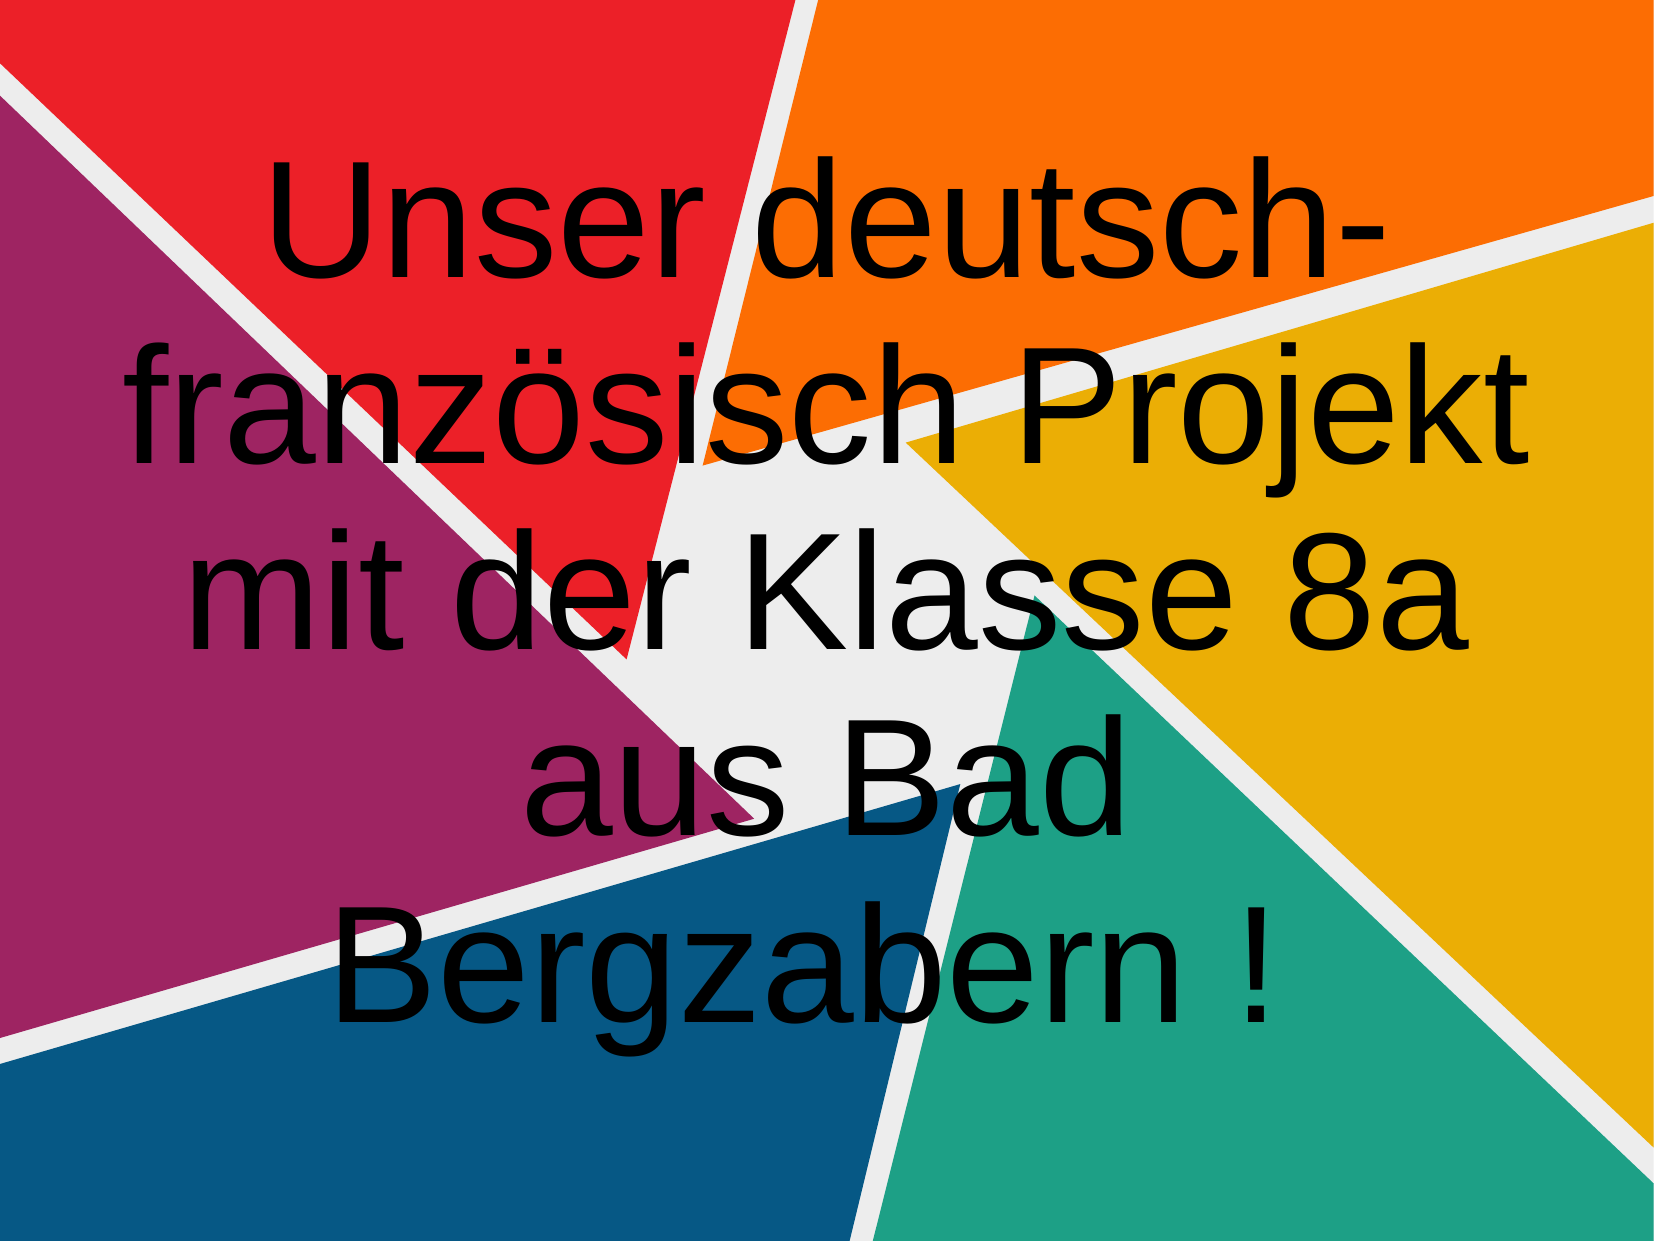

# Unser deutsch-französisch Projekt mit der Klasse 8a aus Bad Bergzabern !